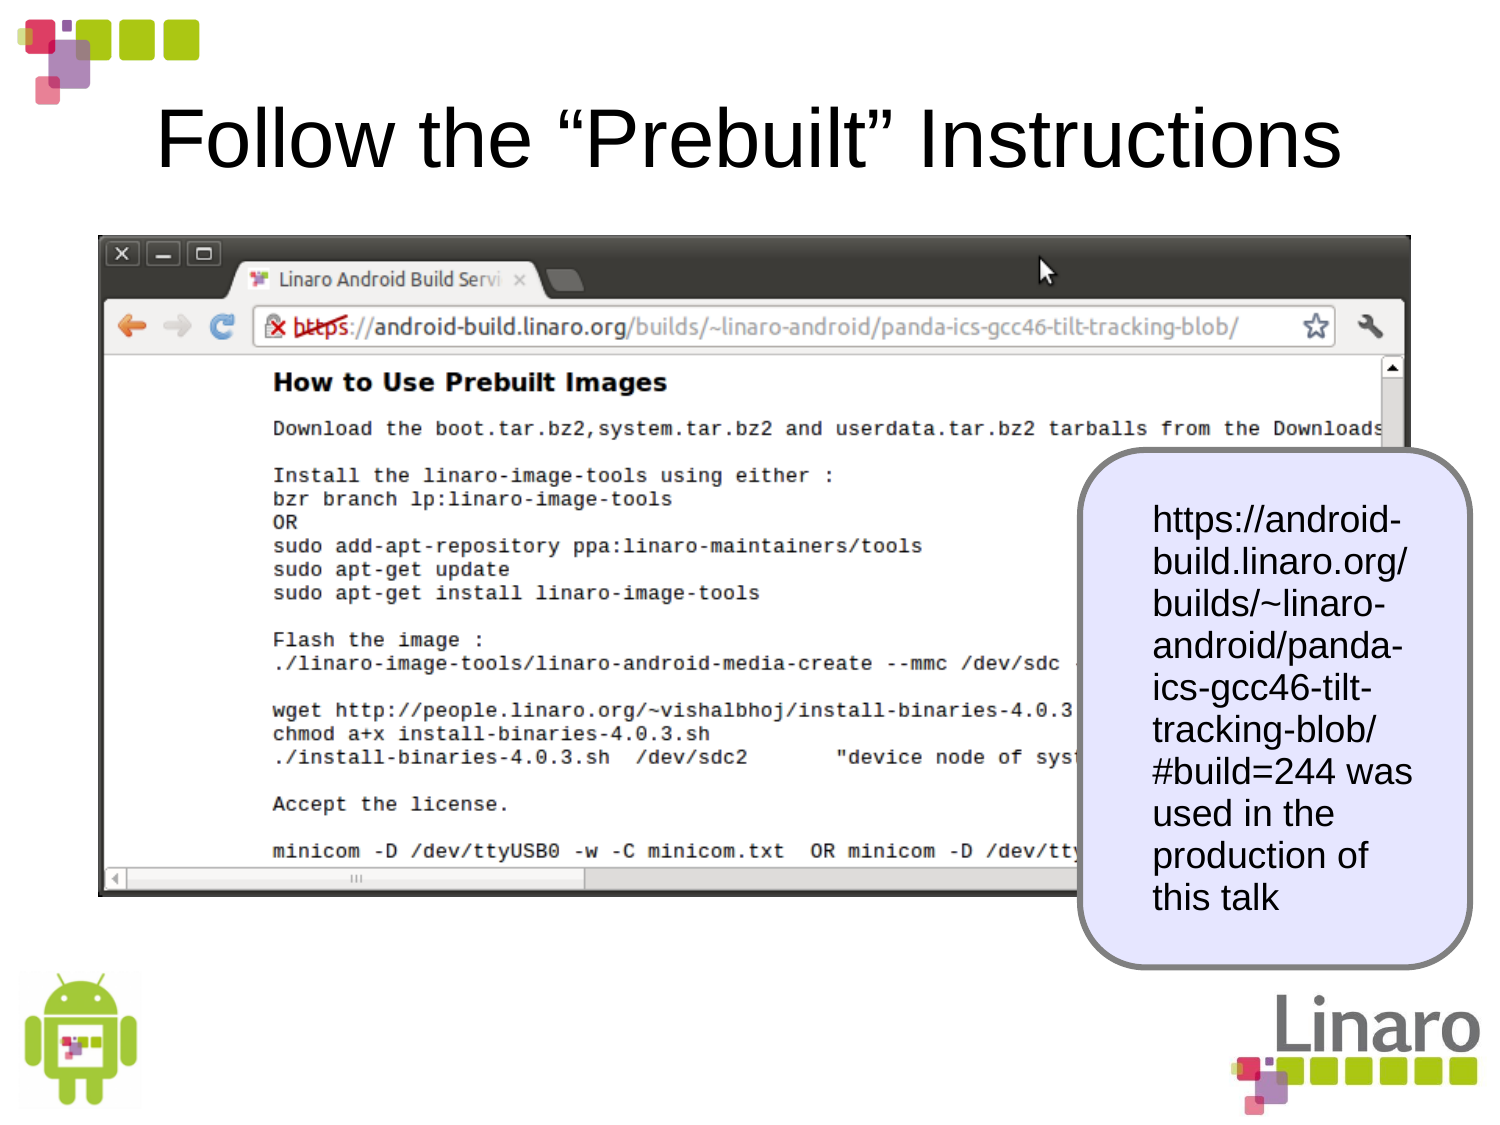

# Follow the “Prebuilt” Instructions
https://android-build.linaro.org/builds/~linaro-android/panda-ics-gcc46-tilt-tracking-blob/#build=244 was used in the production of this talk